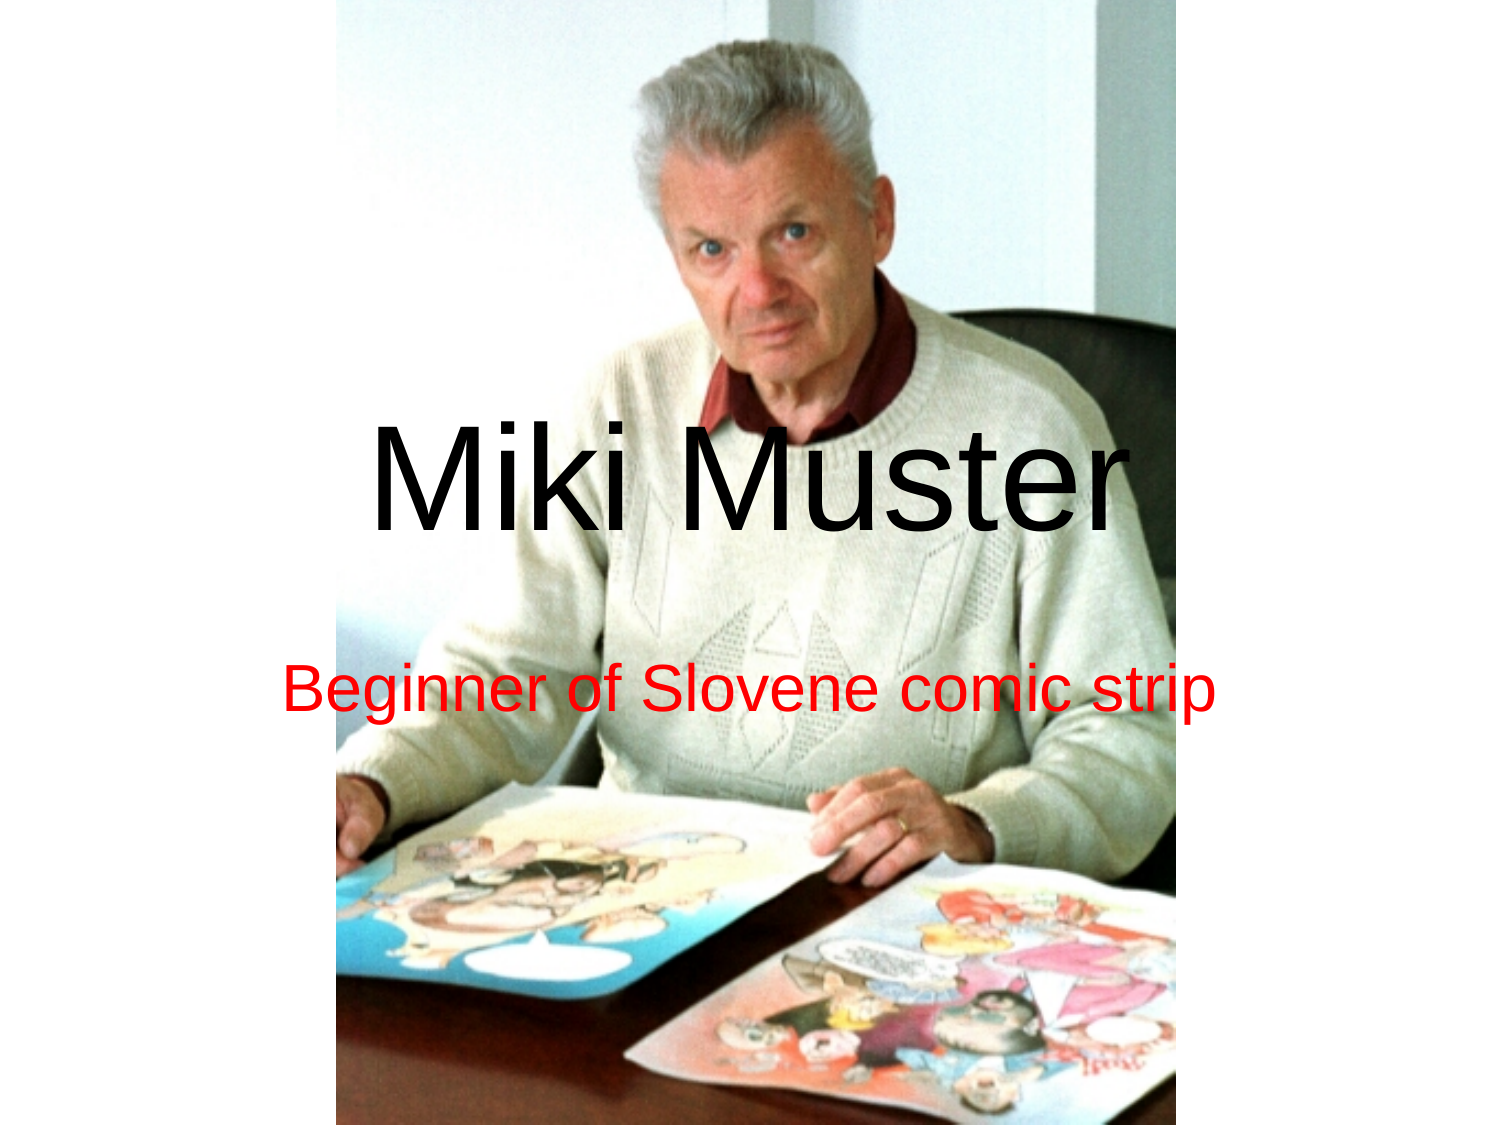

# Miki Muster
Beginner of Slovene comic strip